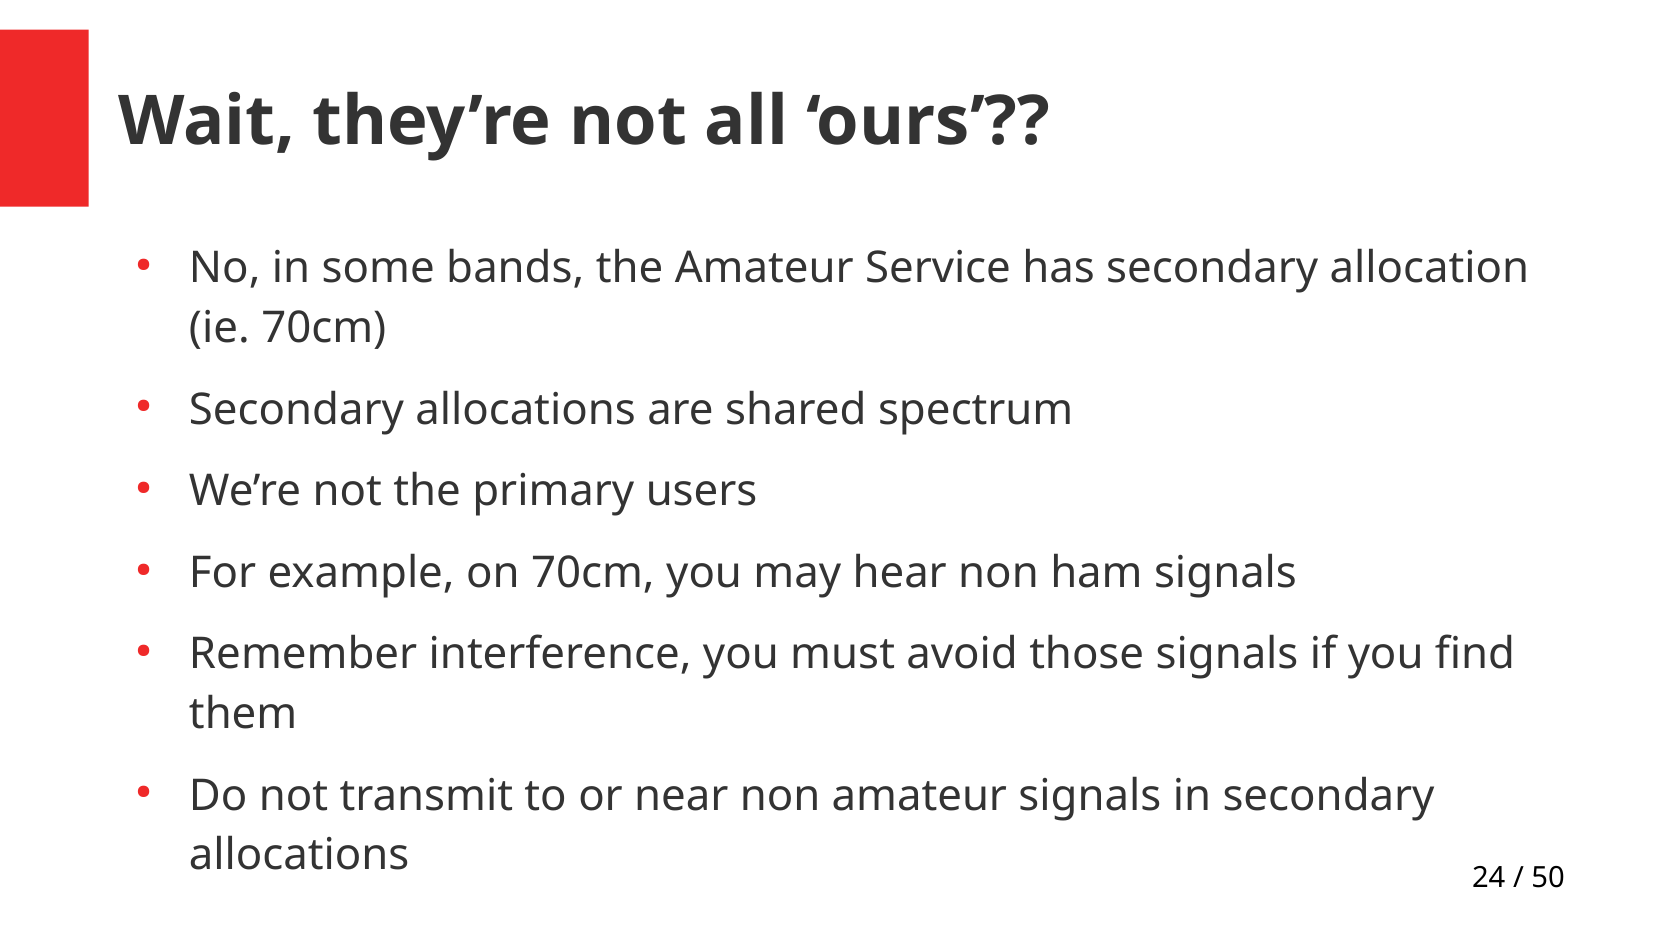

# Wait, they’re not all ‘ours’??
No, in some bands, the Amateur Service has secondary allocation (ie. 70cm)
Secondary allocations are shared spectrum
We’re not the primary users
For example, on 70cm, you may hear non ham signals
Remember interference, you must avoid those signals if you find them
Do not transmit to or near non amateur signals in secondary allocations
24